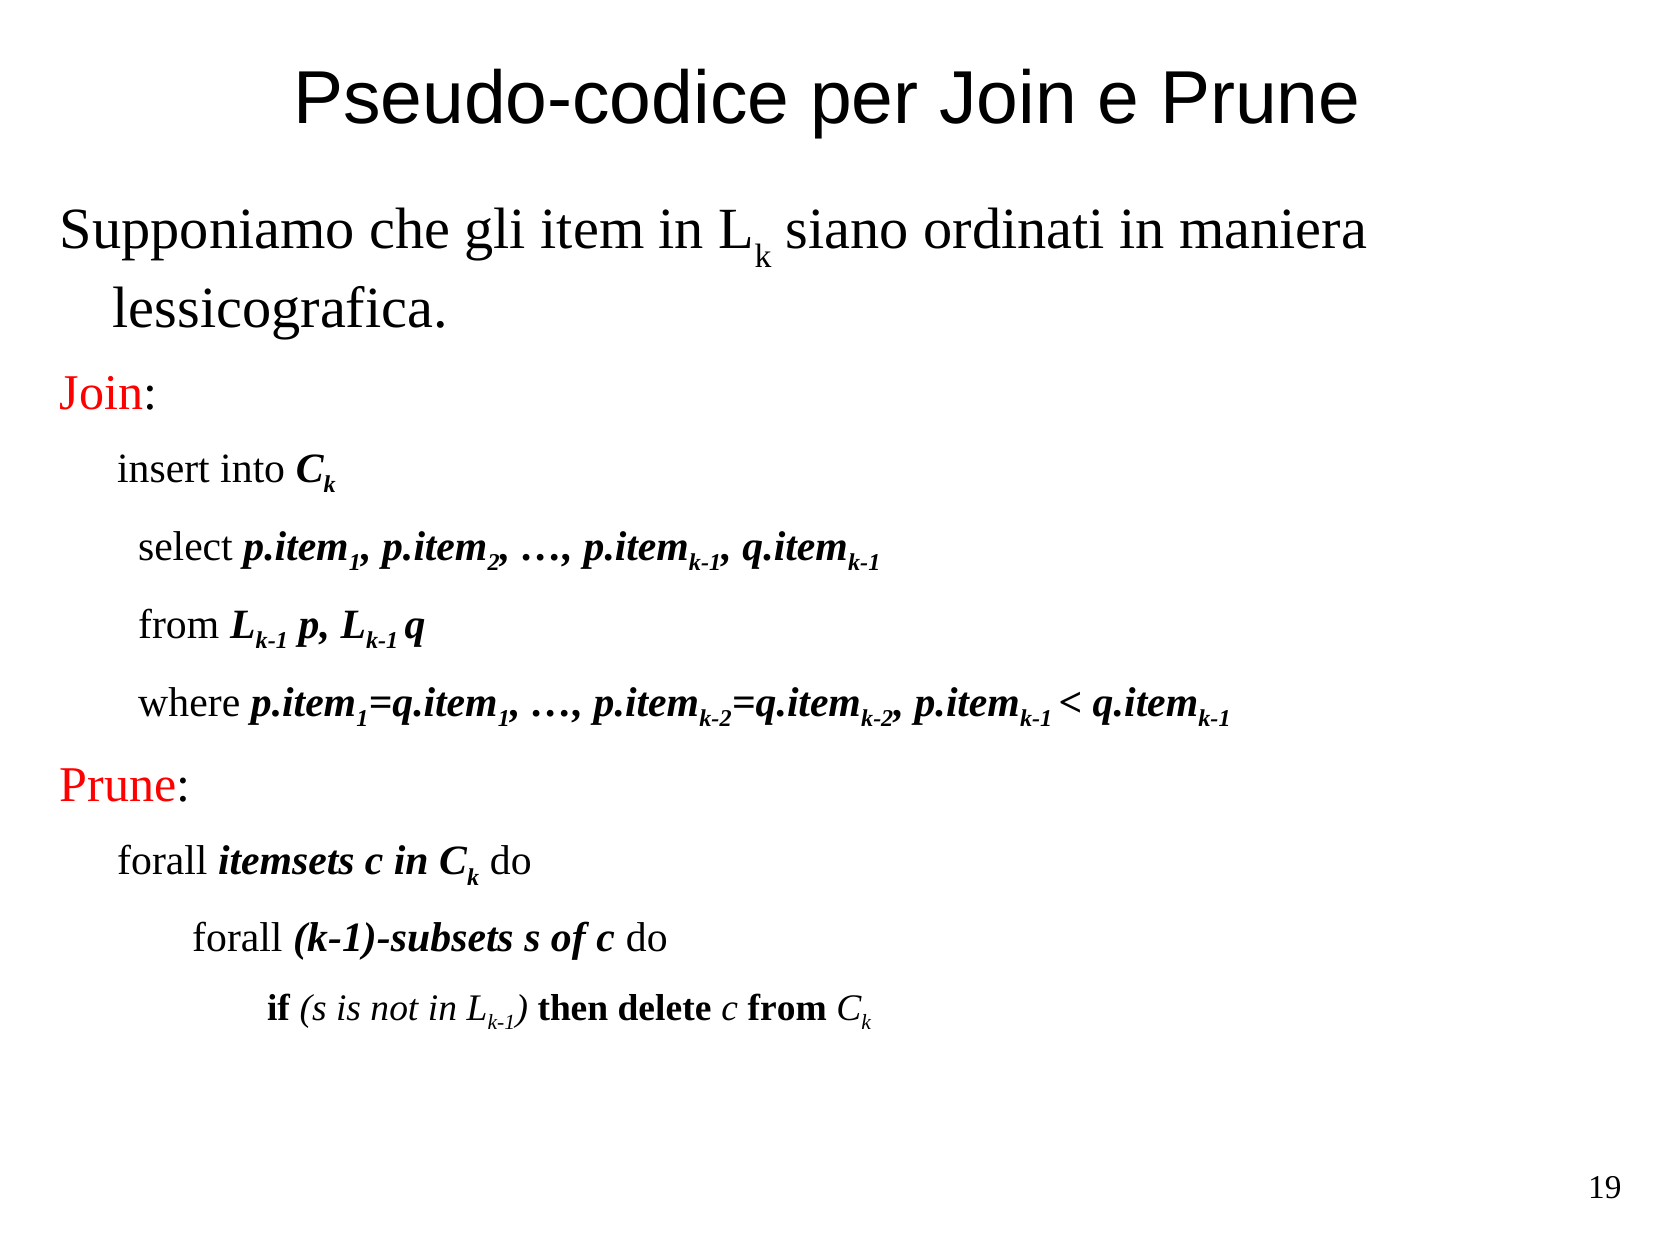

# Pseudo-codice per Join e Prune
Supponiamo che gli item in Lk siano ordinati in maniera lessicografica.
Join:
insert into Ck
 select p.item1, p.item2, …, p.itemk-1, q.itemk-1
 from Lk-1 p, Lk-1 q
 where p.item1=q.item1, …, p.itemk-2=q.itemk-2, p.itemk-1 < q.itemk-1
Prune:
forall itemsets c in Ck do
forall (k-1)-subsets s of c do
if (s is not in Lk-1) then delete c from Ck